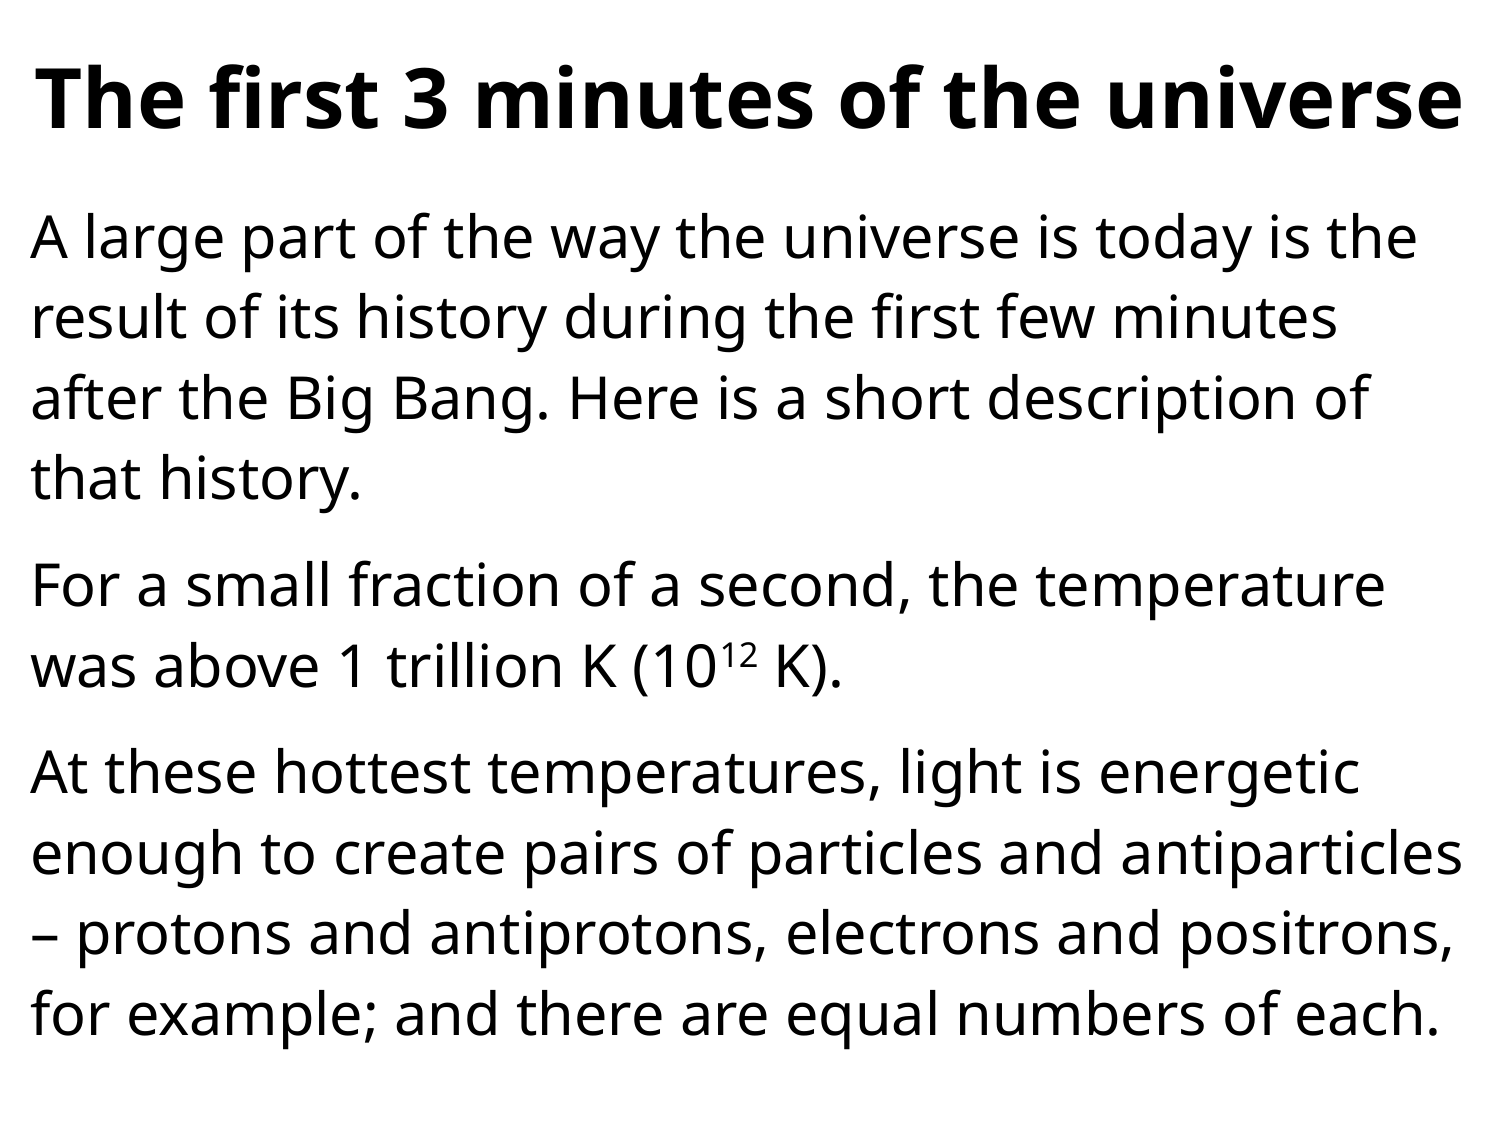

# The first 3 minutes of the universe
A large part of the way the universe is today is the result of its history during the first few minutes after the Big Bang. Here is a short description of that history.
For a small fraction of a second, the temperature was above 1 trillion K (1012 K).
At these hottest temperatures, light is energetic enough to create pairs of particles and antiparticles – protons and antiprotons, electrons and positrons, for example; and there are equal numbers of each.